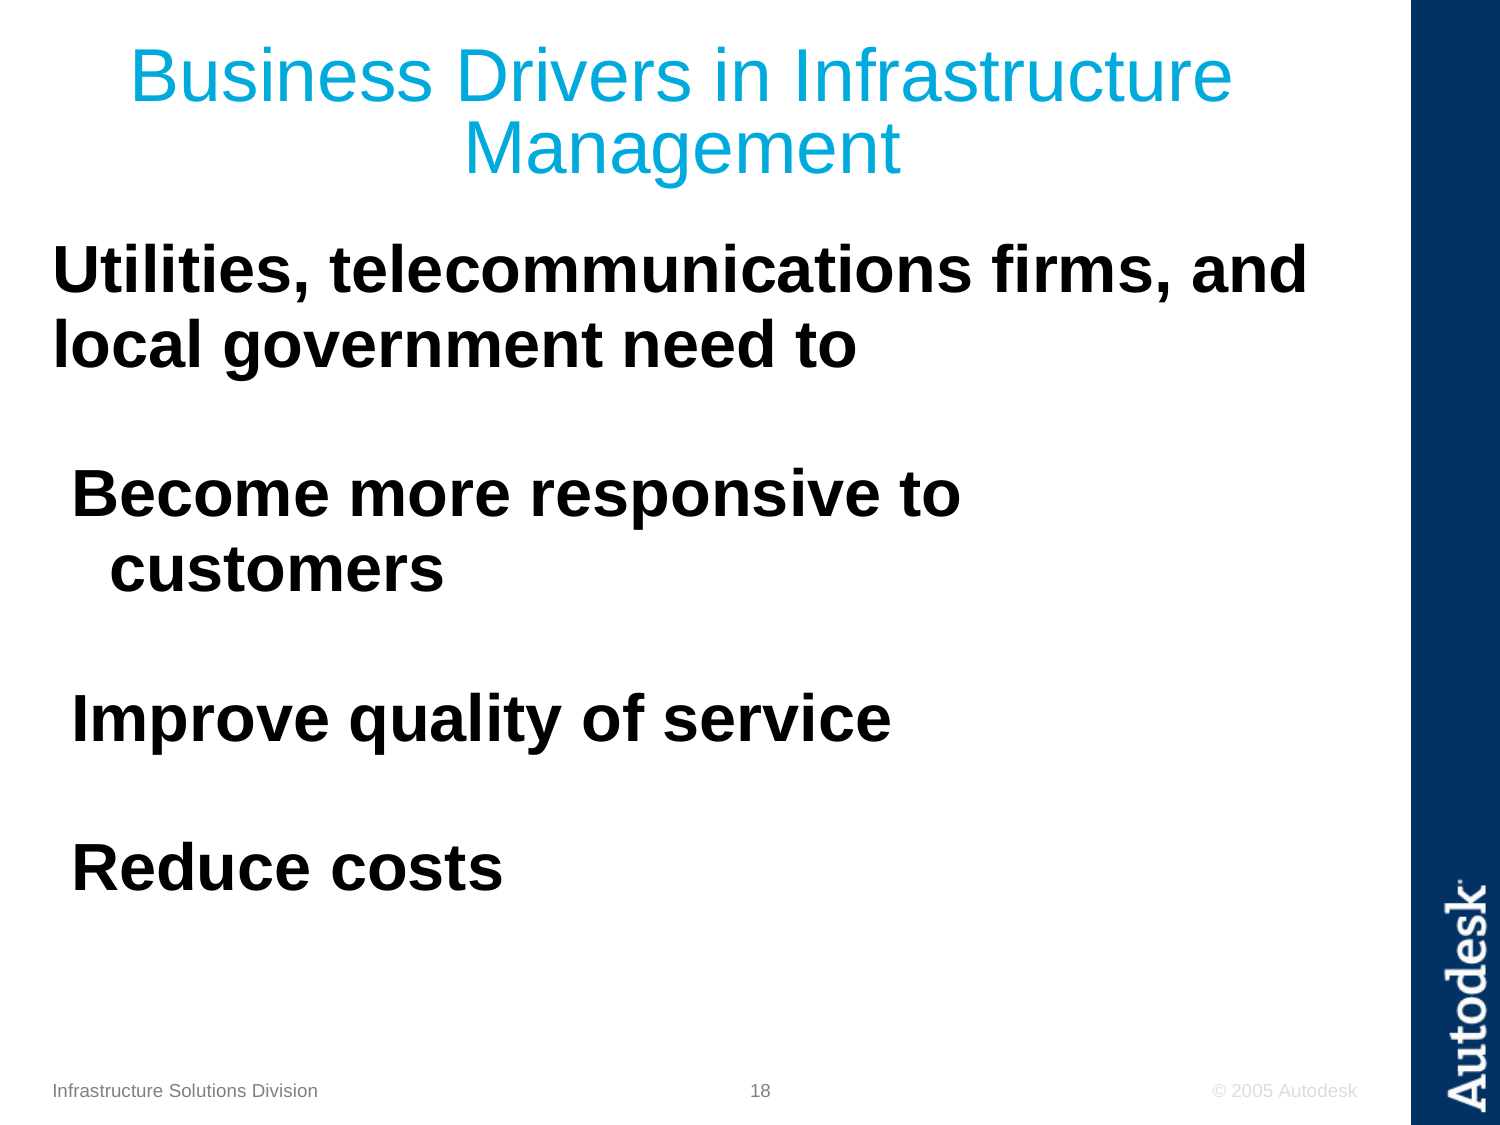

# Business Drivers in Infrastructure Management
Utilities, telecommunications firms, and local government need to
Become more responsive to customers
Improve quality of service
Reduce costs